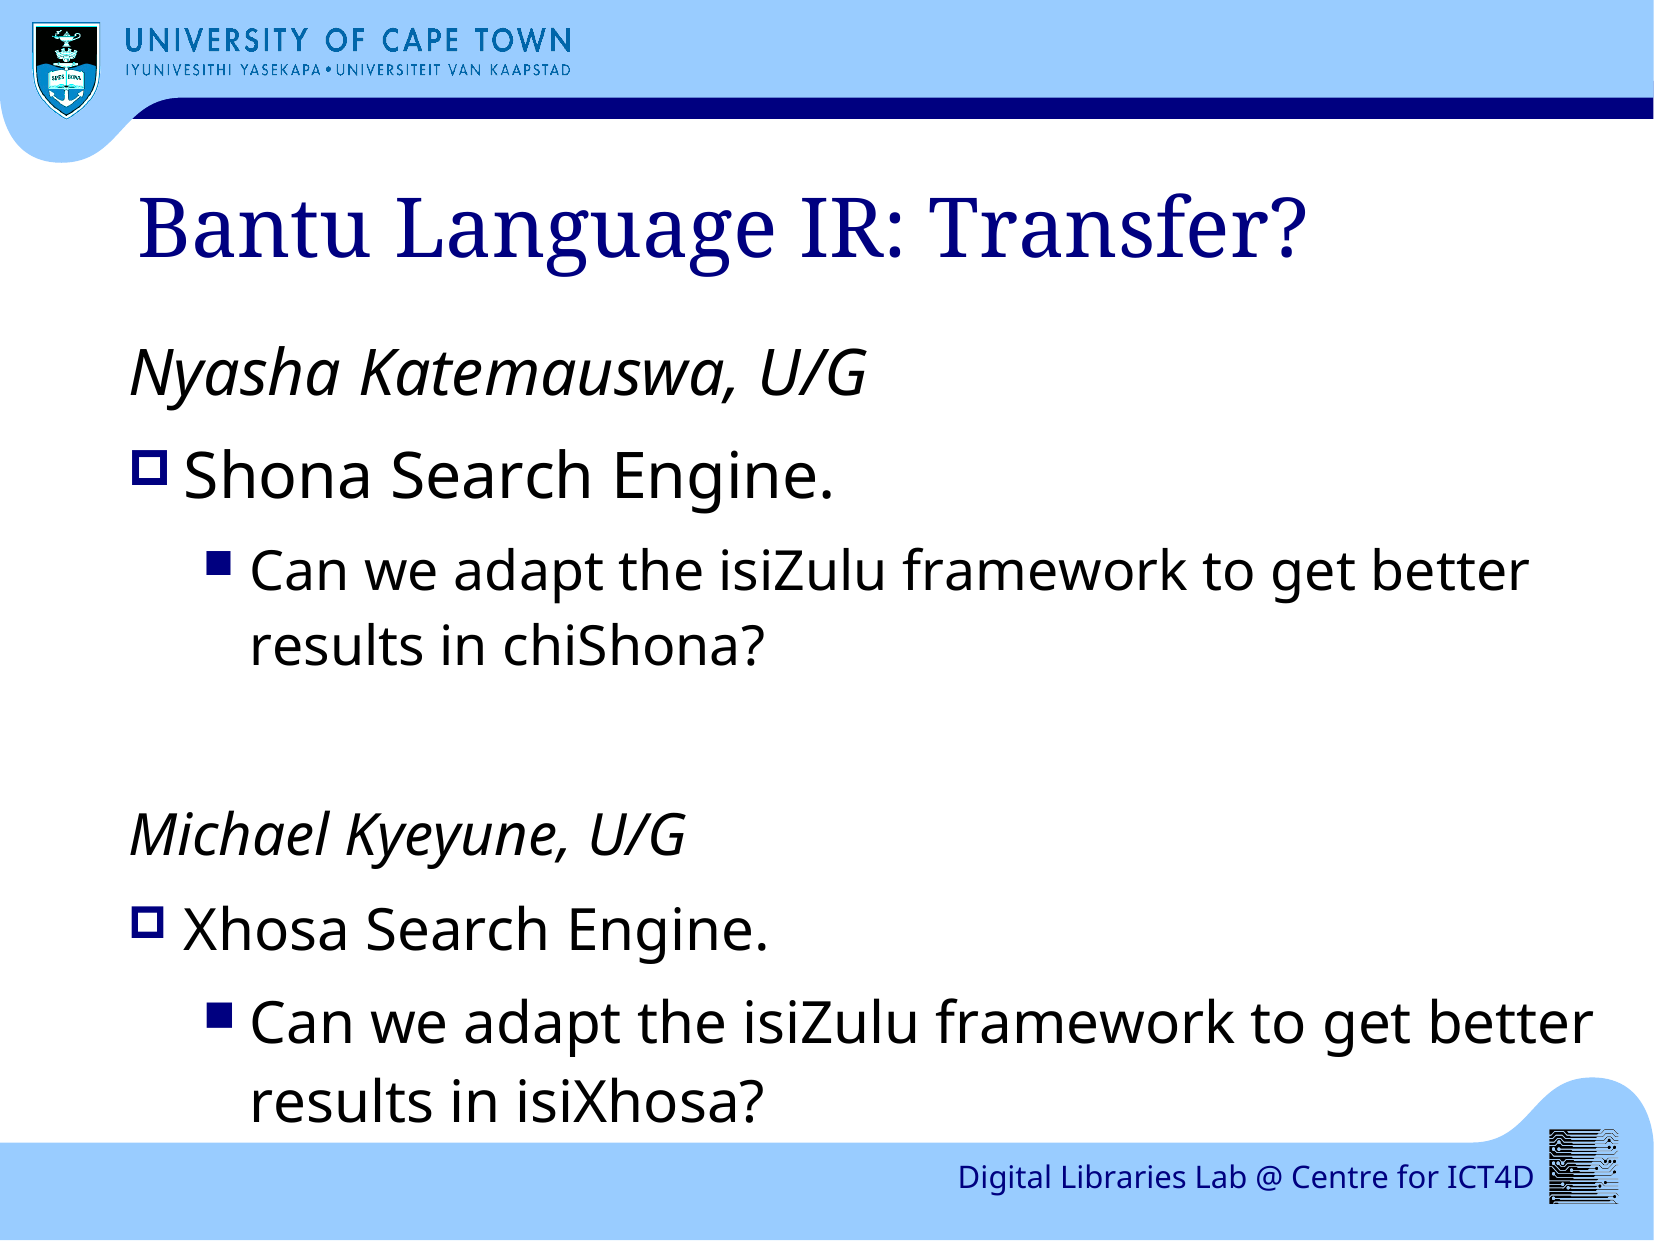

# Bantu Language IR: Transfer?
Nyasha Katemauswa, U/G
Shona Search Engine.
Can we adapt the isiZulu framework to get better results in chiShona?
Michael Kyeyune, U/G
Xhosa Search Engine.
Can we adapt the isiZulu framework to get better results in isiXhosa?